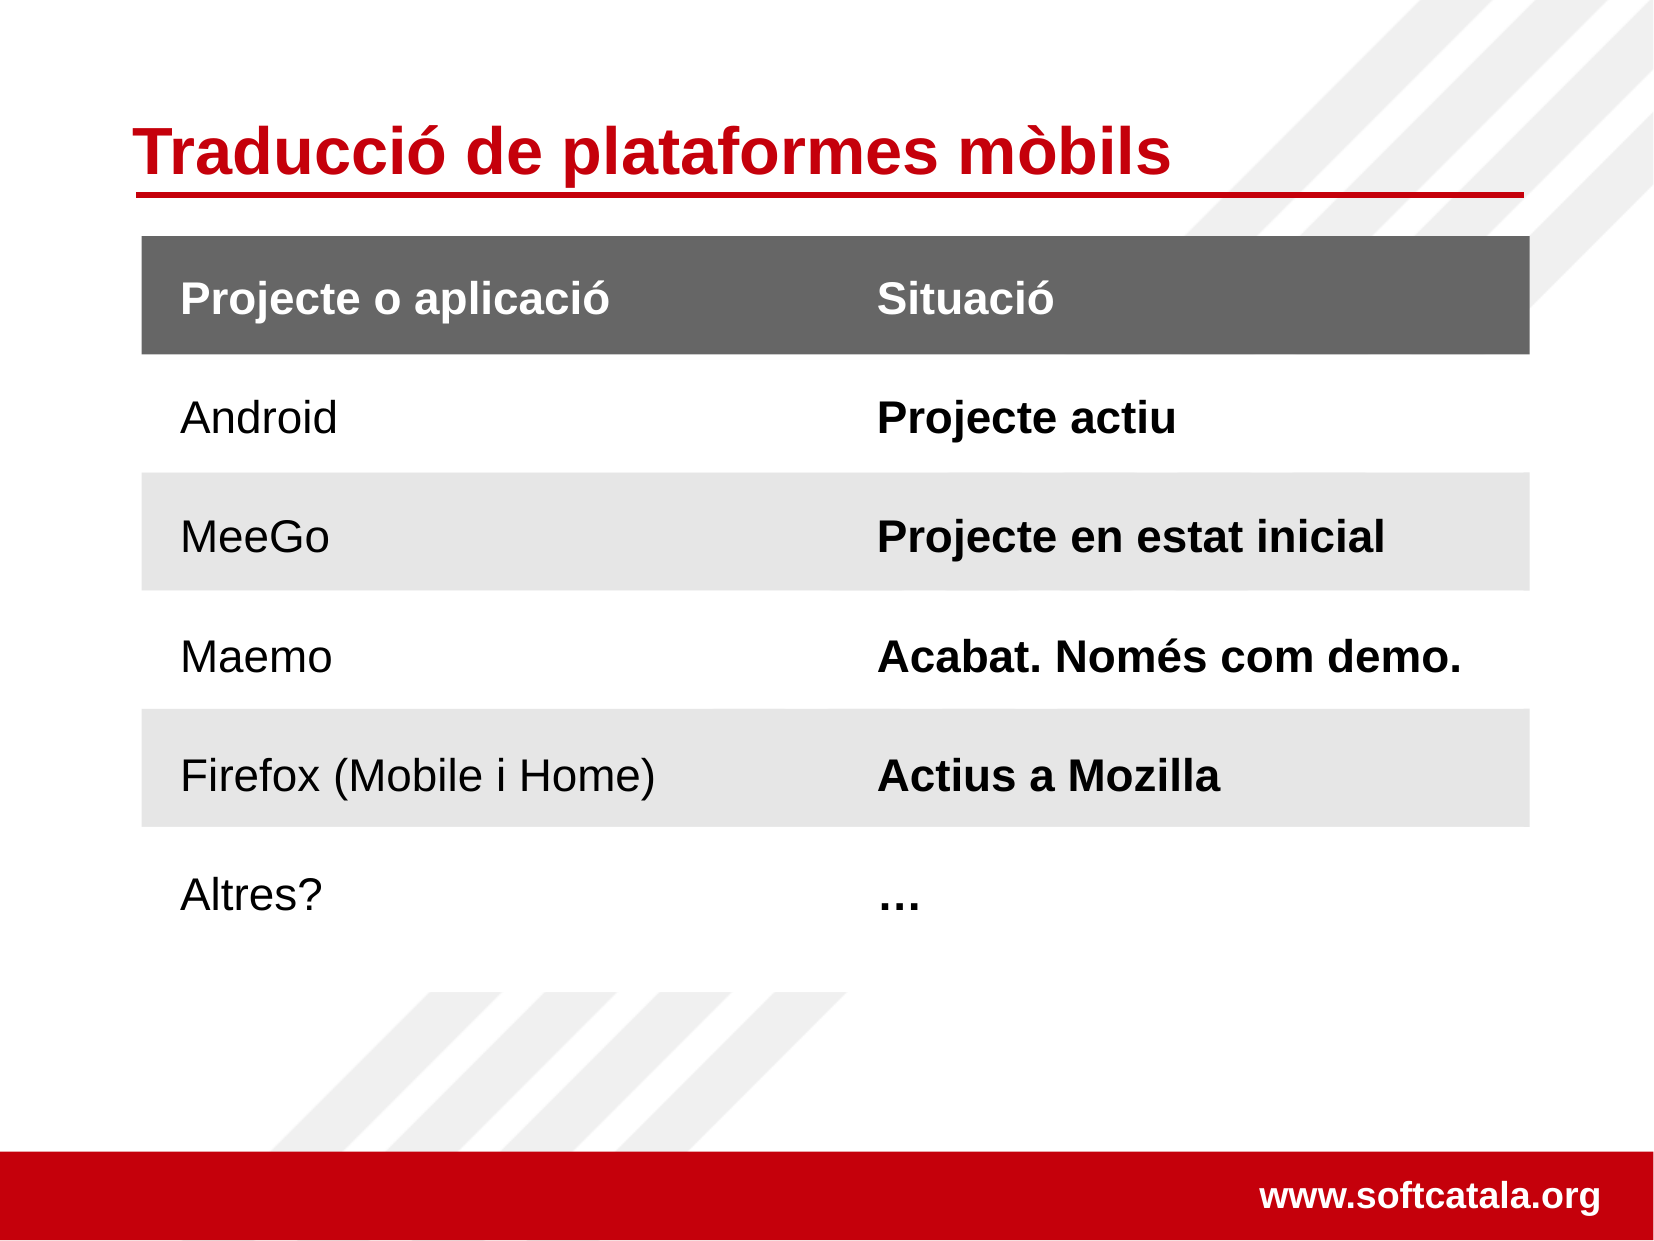

S
Traducció de plataformes mòbils
Projecte o aplicació
Android
MeeGo
Maemo
Firefox (Mobile i Home)
Altres?
Situació
Projecte actiu
Projecte en estat inicial
Acabat. Només com demo.
Actius a Mozilla
…
 www.softcatala.org